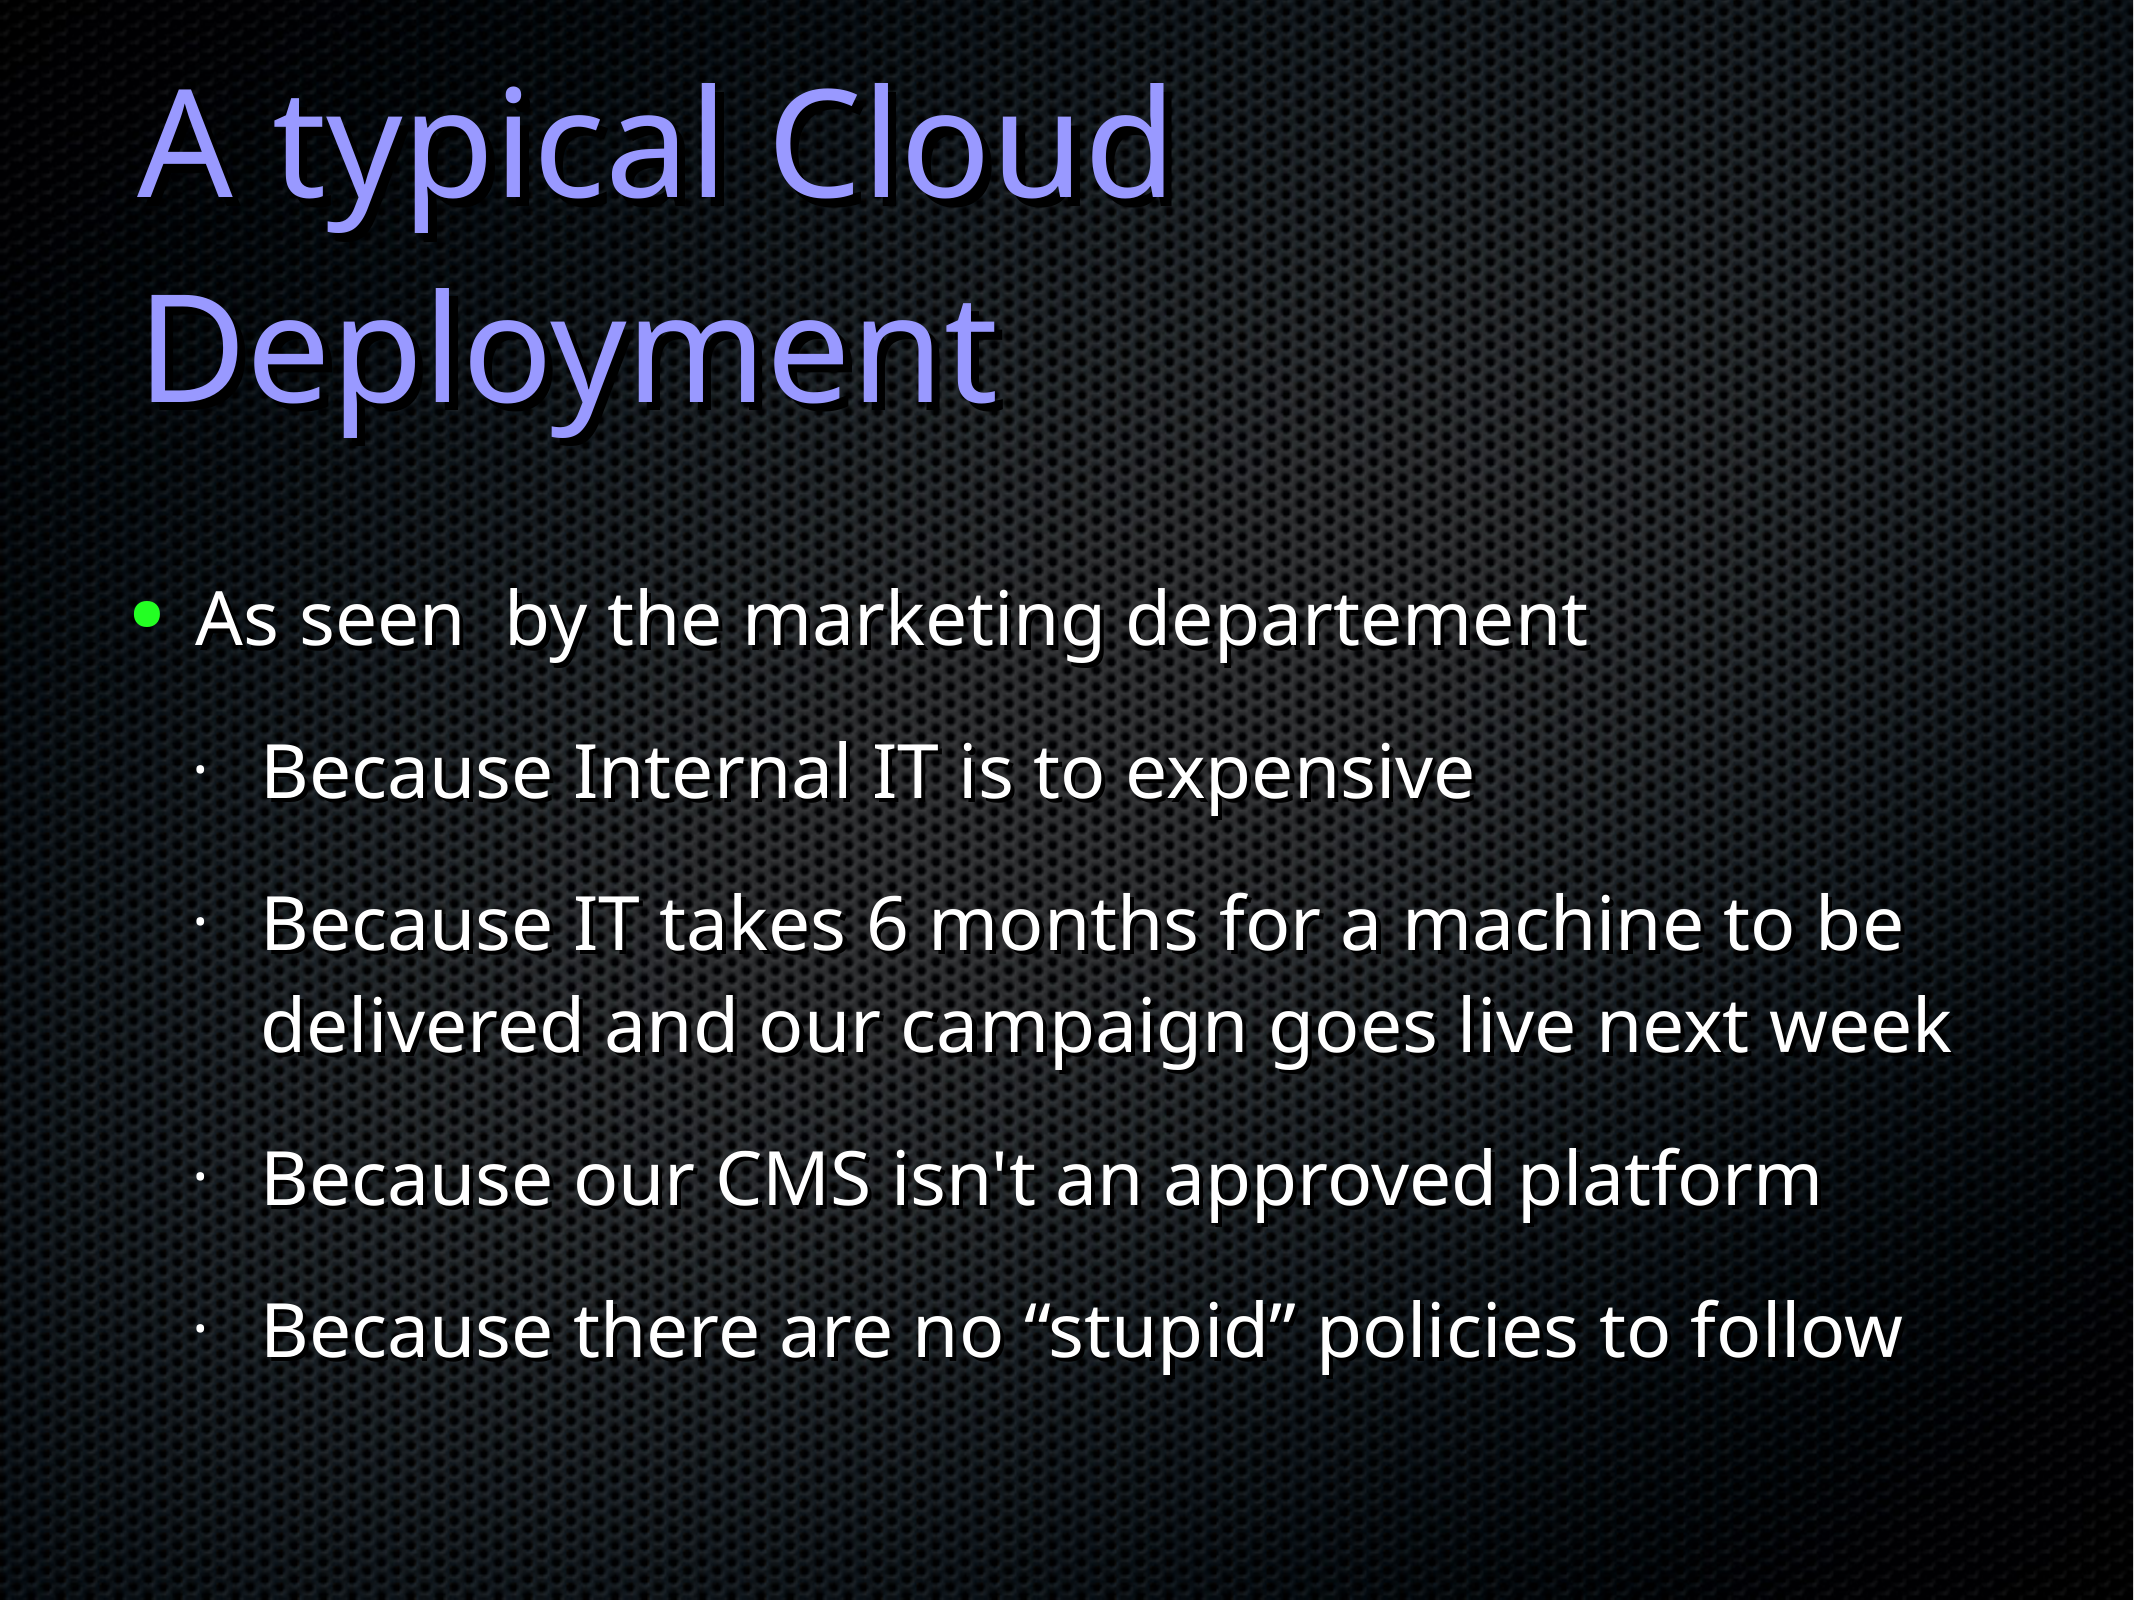

# A typical Cloud Deployment
As seen by the marketing departement
Because Internal IT is to expensive
Because IT takes 6 months for a machine to be delivered and our campaign goes live next week
Because our CMS isn't an approved platform
Because there are no “stupid” policies to follow